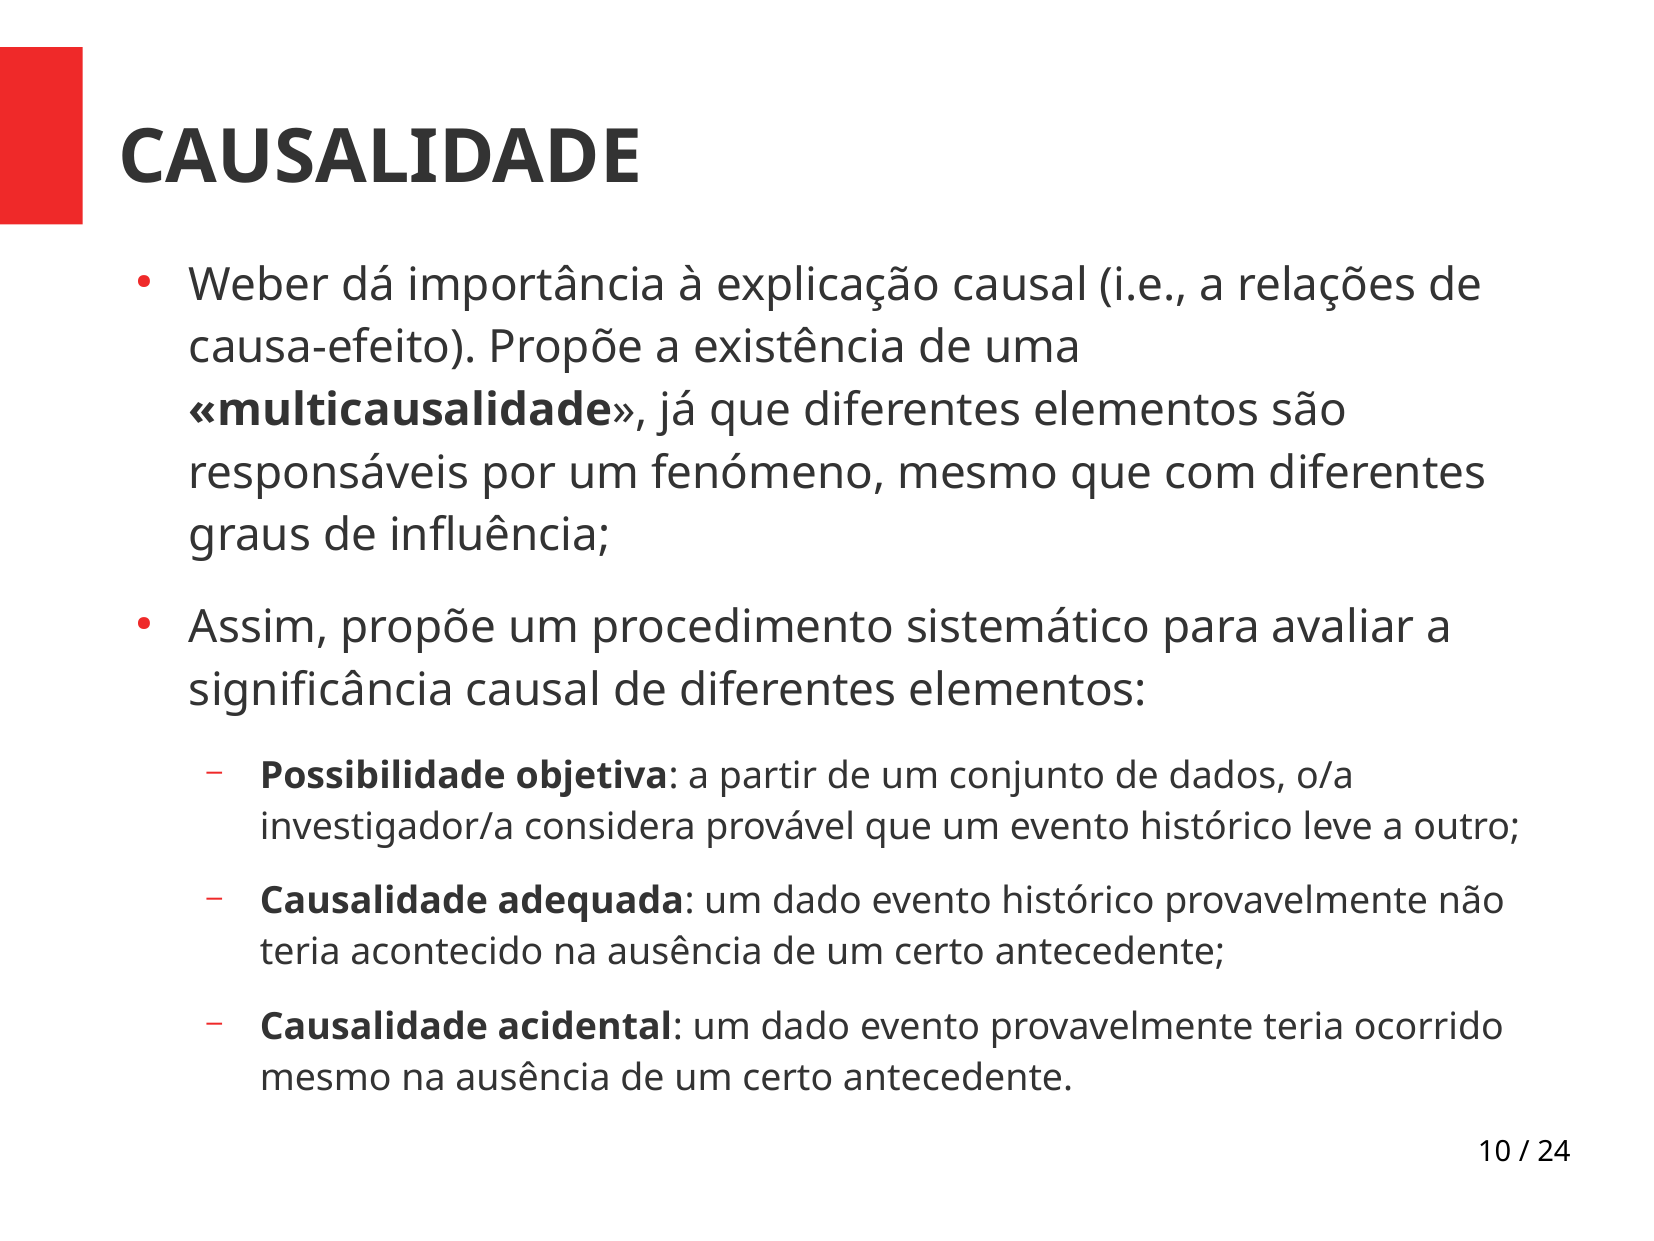

CAUSALIDADE
# Weber dá importância à explicação causal (i.e., a relações de causa-efeito). Propõe a existência de uma «multicausalidade», já que diferentes elementos são responsáveis por um fenómeno, mesmo que com diferentes graus de influência;
Assim, propõe um procedimento sistemático para avaliar a significância causal de diferentes elementos:
Possibilidade objetiva: a partir de um conjunto de dados, o/a investigador/a considera provável que um evento histórico leve a outro;
Causalidade adequada: um dado evento histórico provavelmente não teria acontecido na ausência de um certo antecedente;
Causalidade acidental: um dado evento provavelmente teria ocorrido mesmo na ausência de um certo antecedente.
10